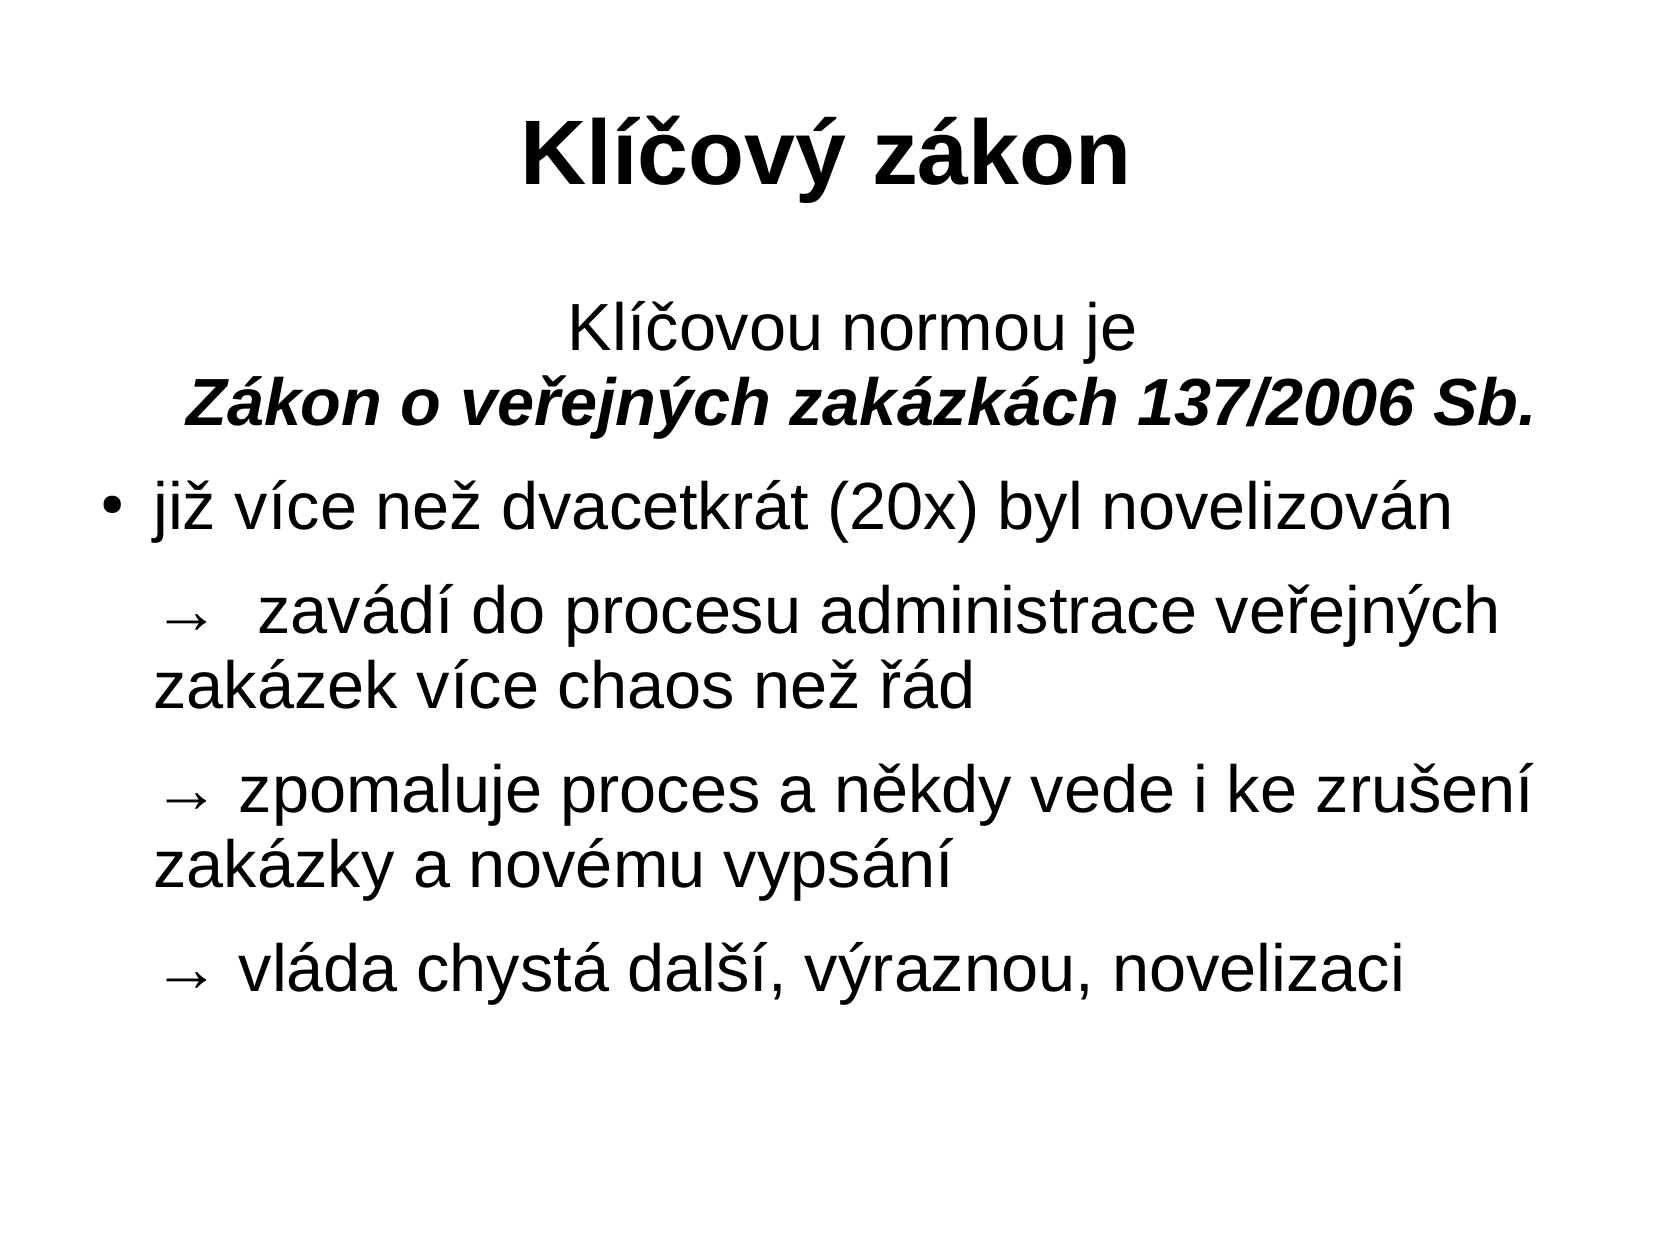

# Klíčový zákon
Klíčovou normou je
Zákon o veřejných zakázkách 137/2006 Sb.
již více než dvacetkrát (20x) byl novelizován
→ zavádí do procesu administrace veřejných zakázek více chaos než řád
→ zpomaluje proces a někdy vede i ke zrušení zakázky a novému vypsání
→ vláda chystá další, výraznou, novelizaci